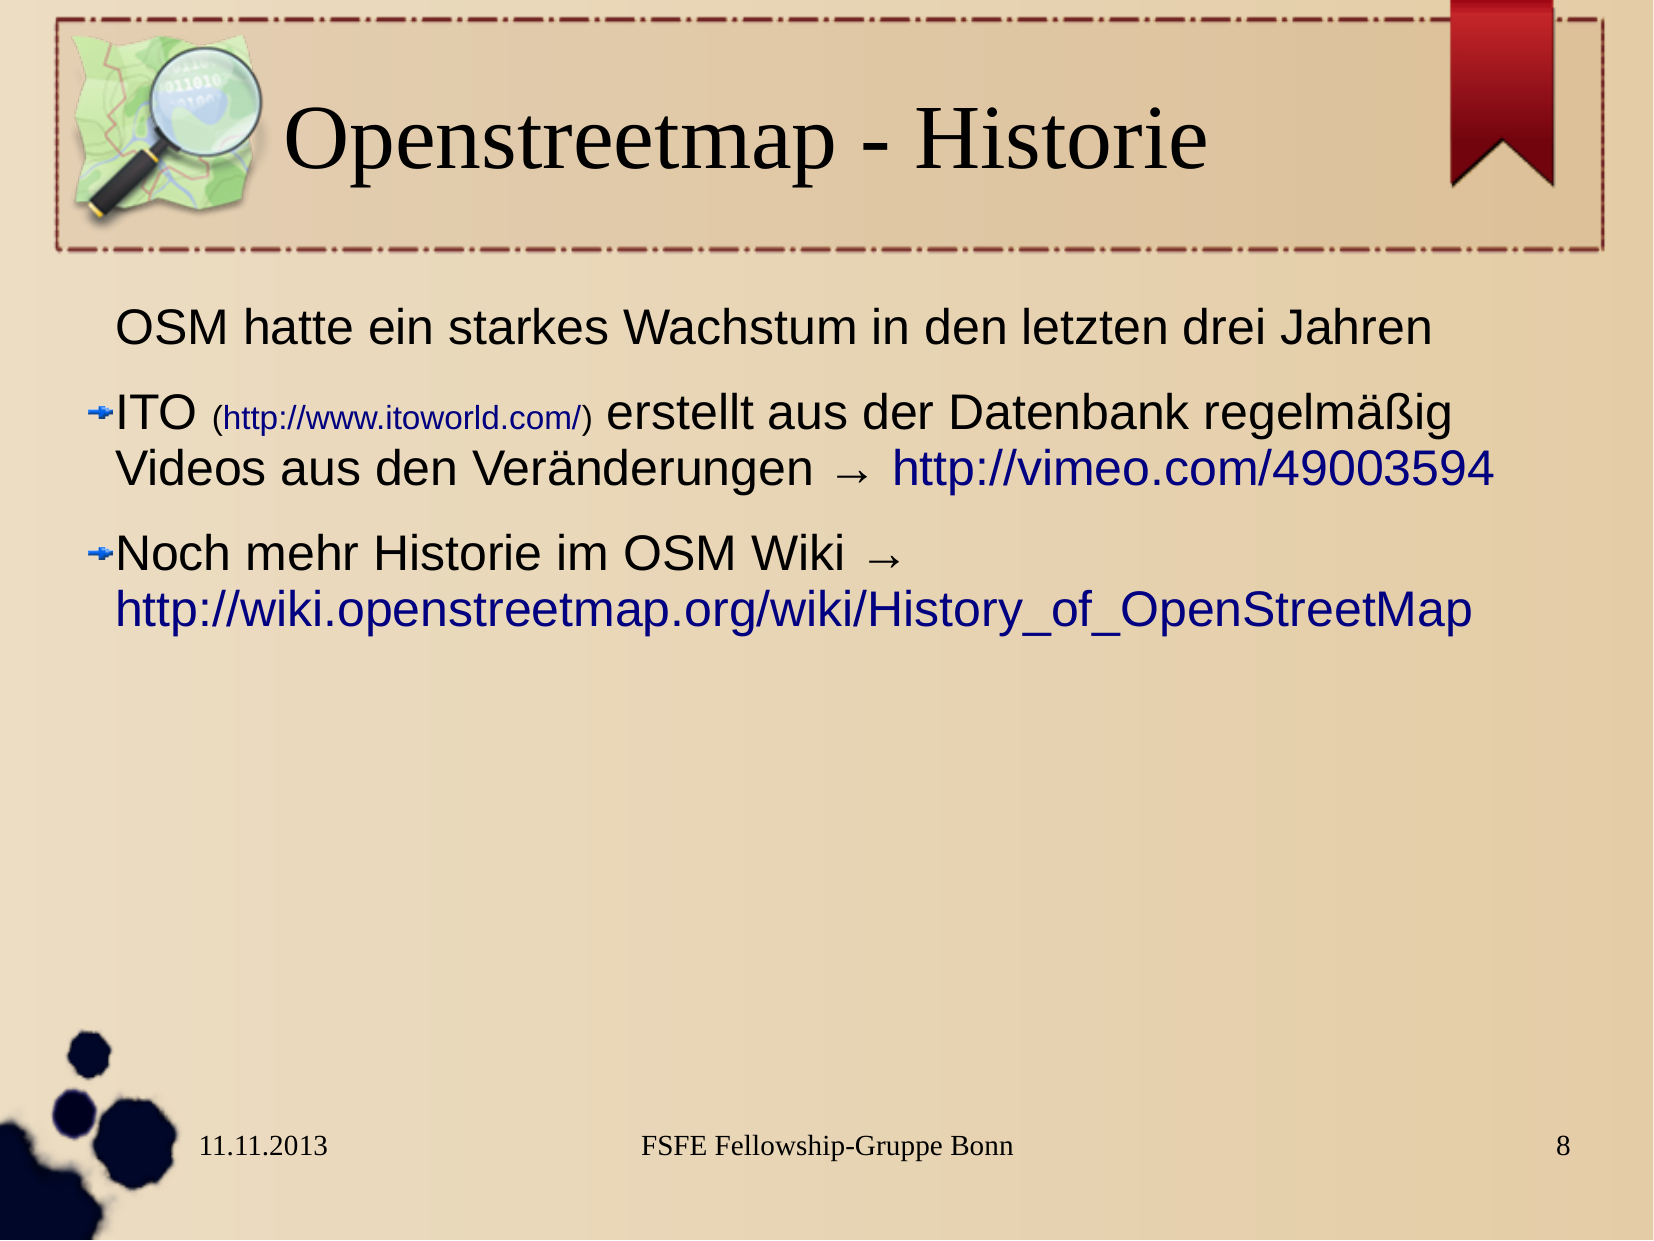

# Openstreetmap - Historie
OSM hatte ein starkes Wachstum in den letzten drei Jahren
ITO (http://www.itoworld.com/) erstellt aus der Datenbank regelmäßig Videos aus den Veränderungen → http://vimeo.com/49003594
Noch mehr Historie im OSM Wiki → http://wiki.openstreetmap.org/wiki/History_of_OpenStreetMap
 11.11.2013
FSFE Fellowship-Gruppe Bonn
8